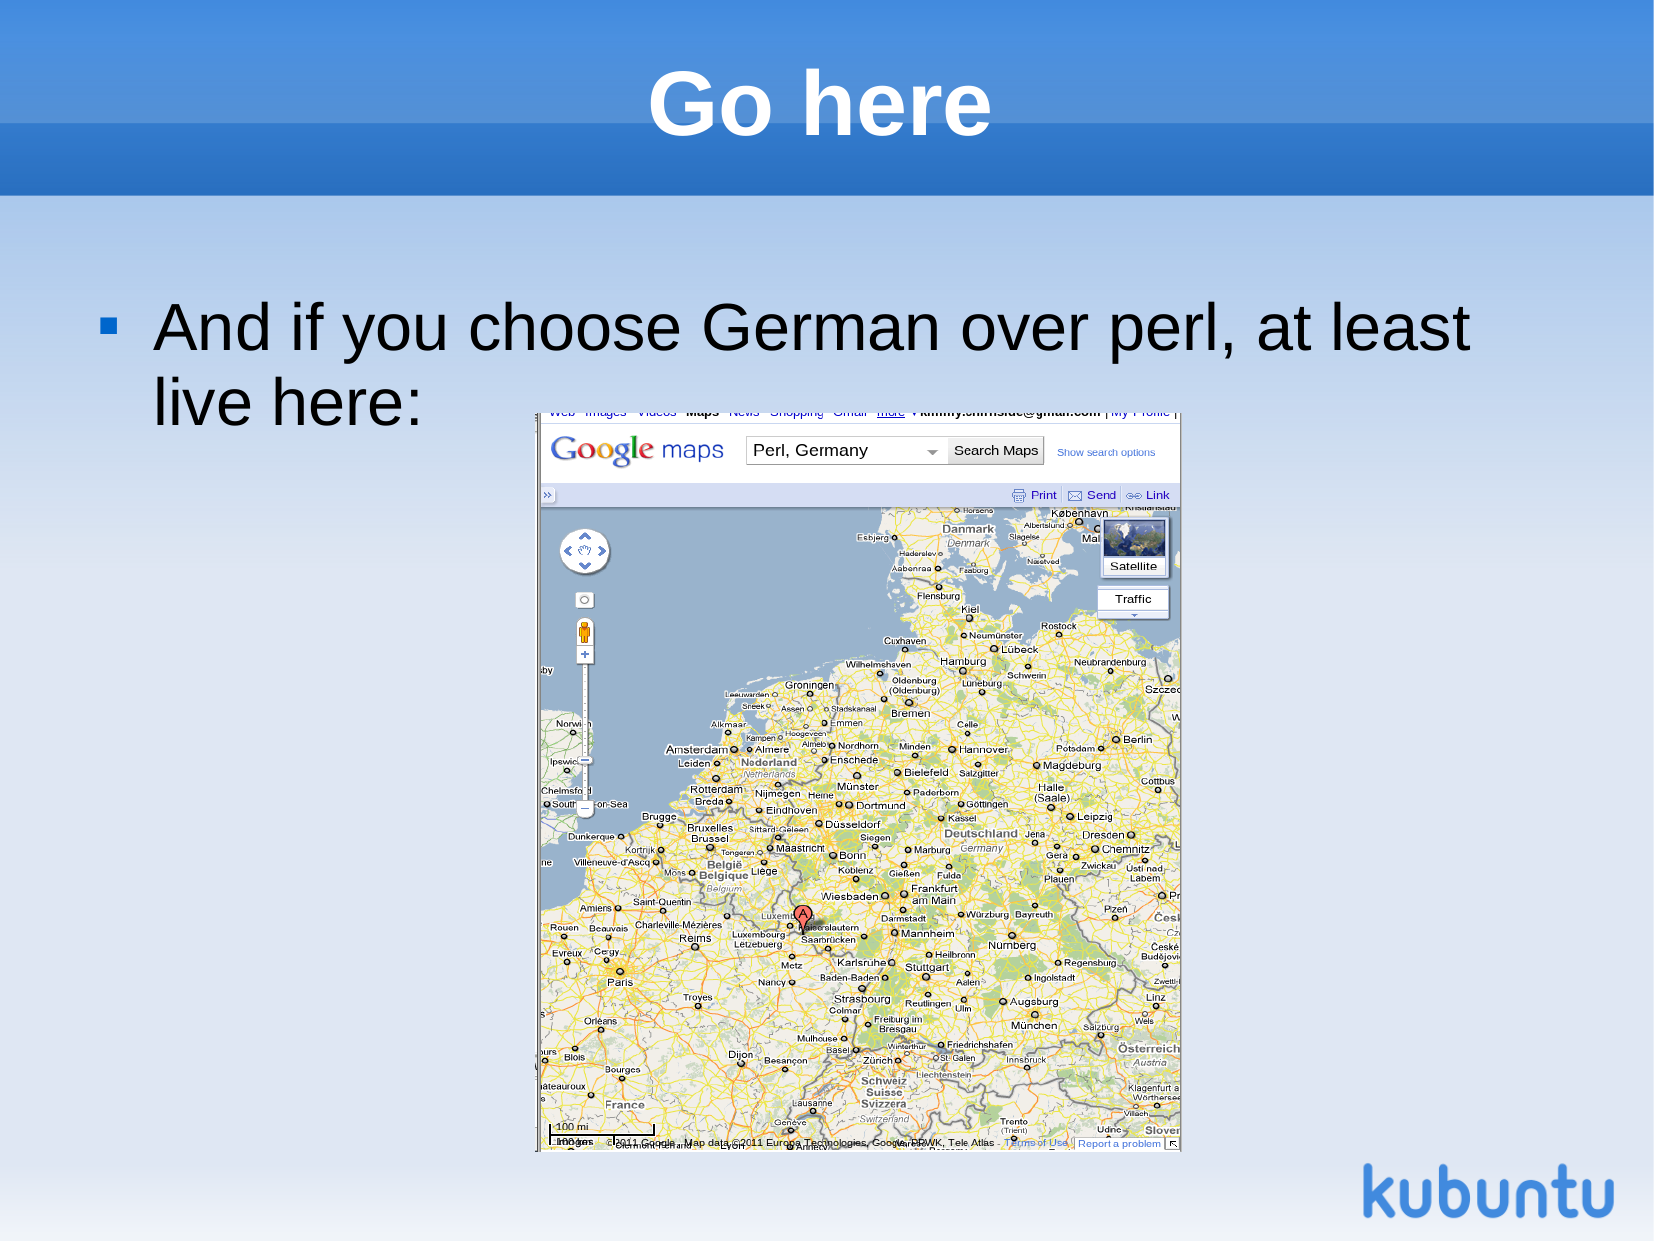

# Go here
And if you choose German over perl, at least live here: